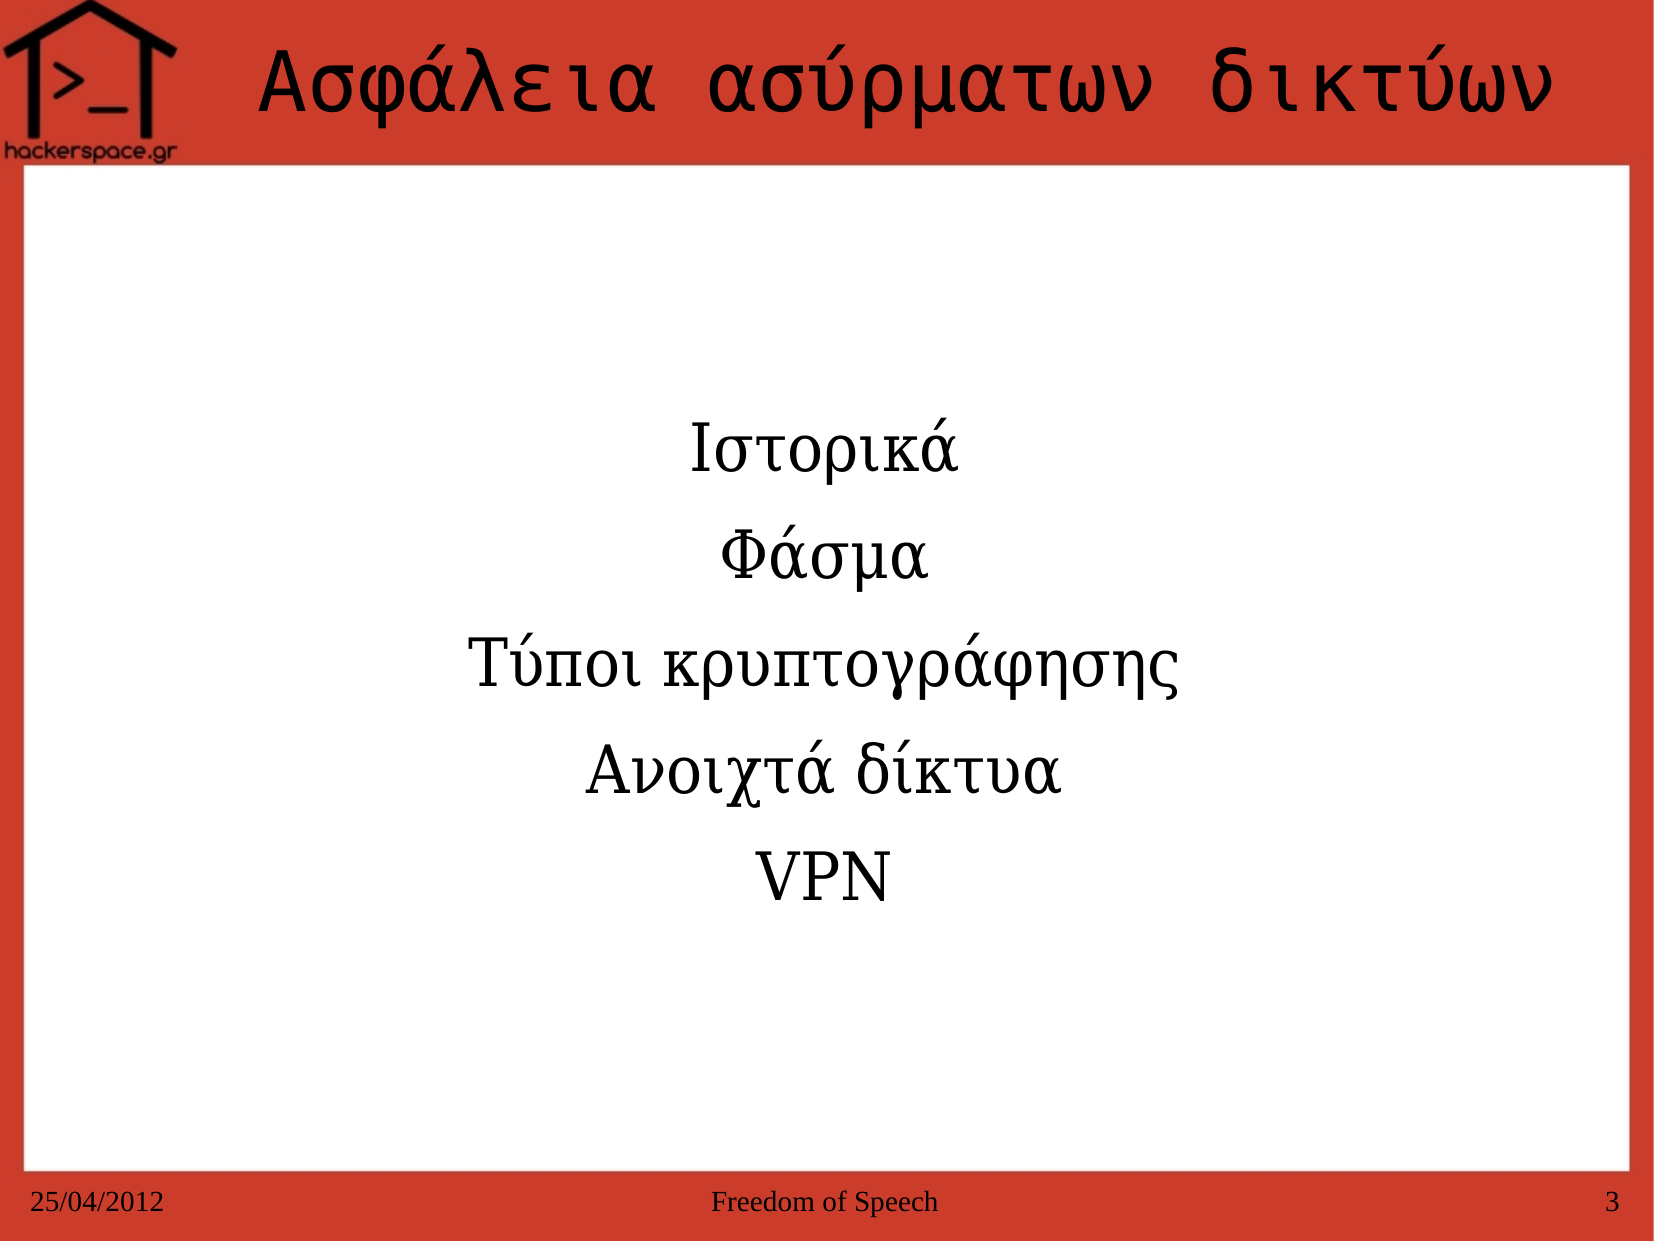

# Ασφάλεια ασύρματων δικτύων
Ιστορικά
Φάσμα
Τύποι κρυπτογράφησης
Ανοιχτά δίκτυα
VPN
25/04/2012
Freedom of Speech
3